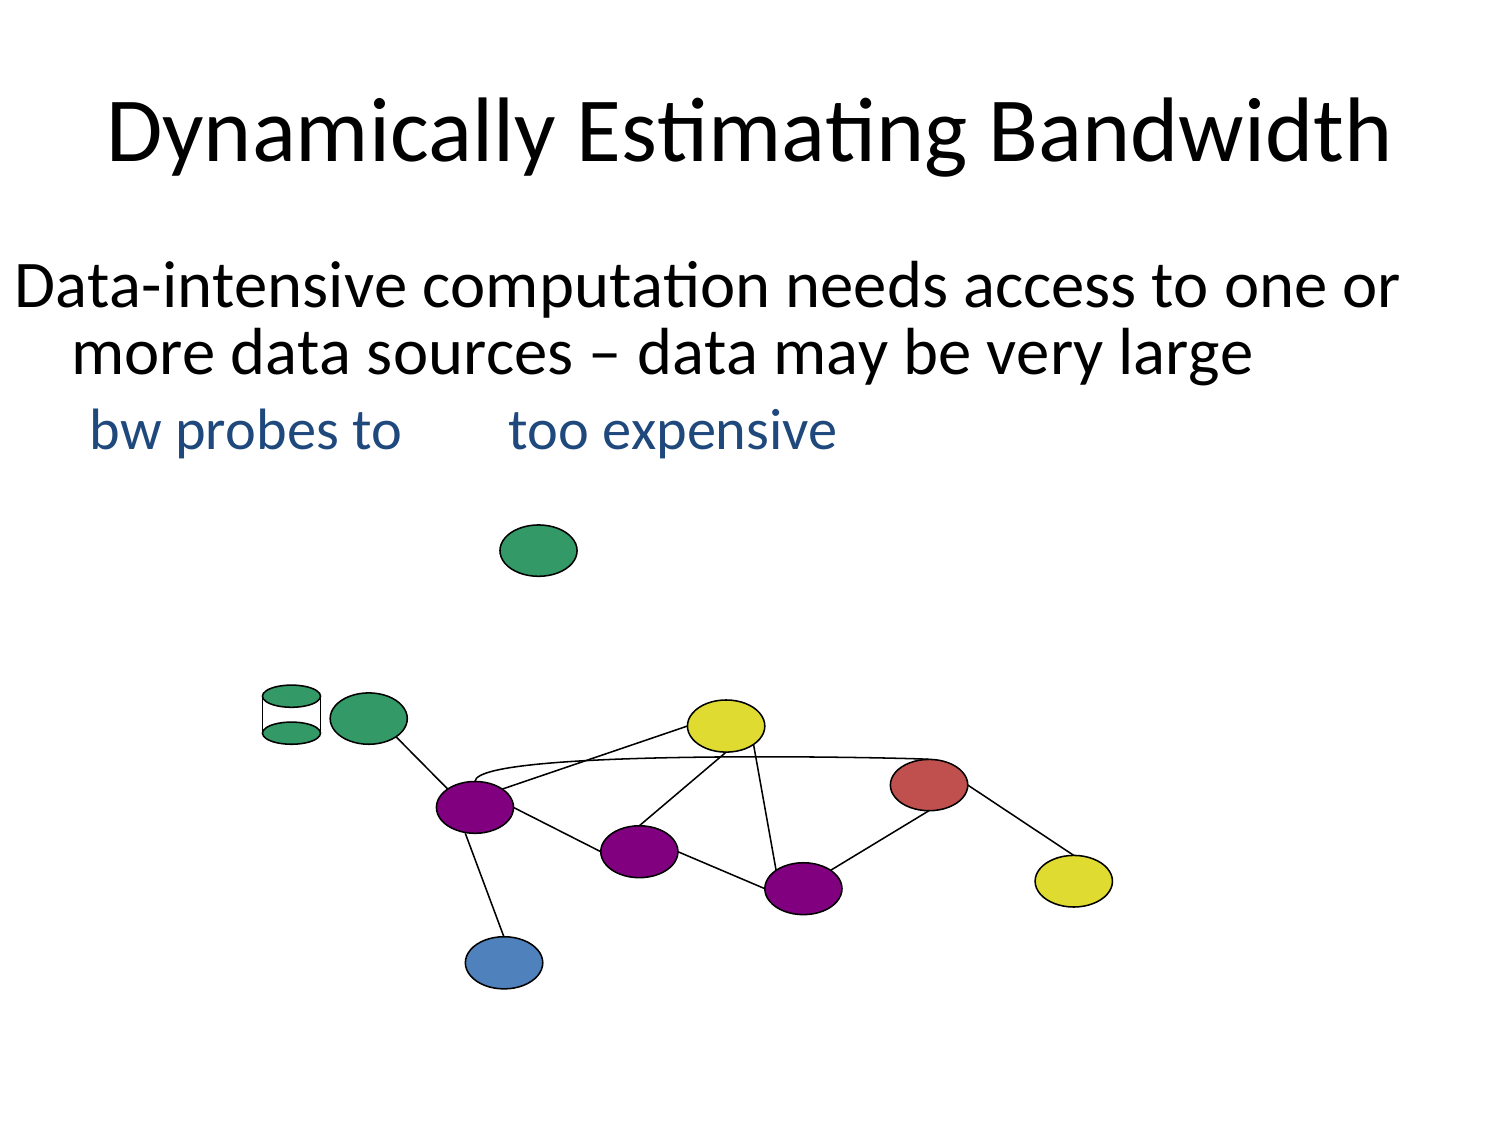

# Dynamically Estimating Bandwidth
Data-intensive computation needs access to one or more data sources – data may be very large
bw probes to too expensive